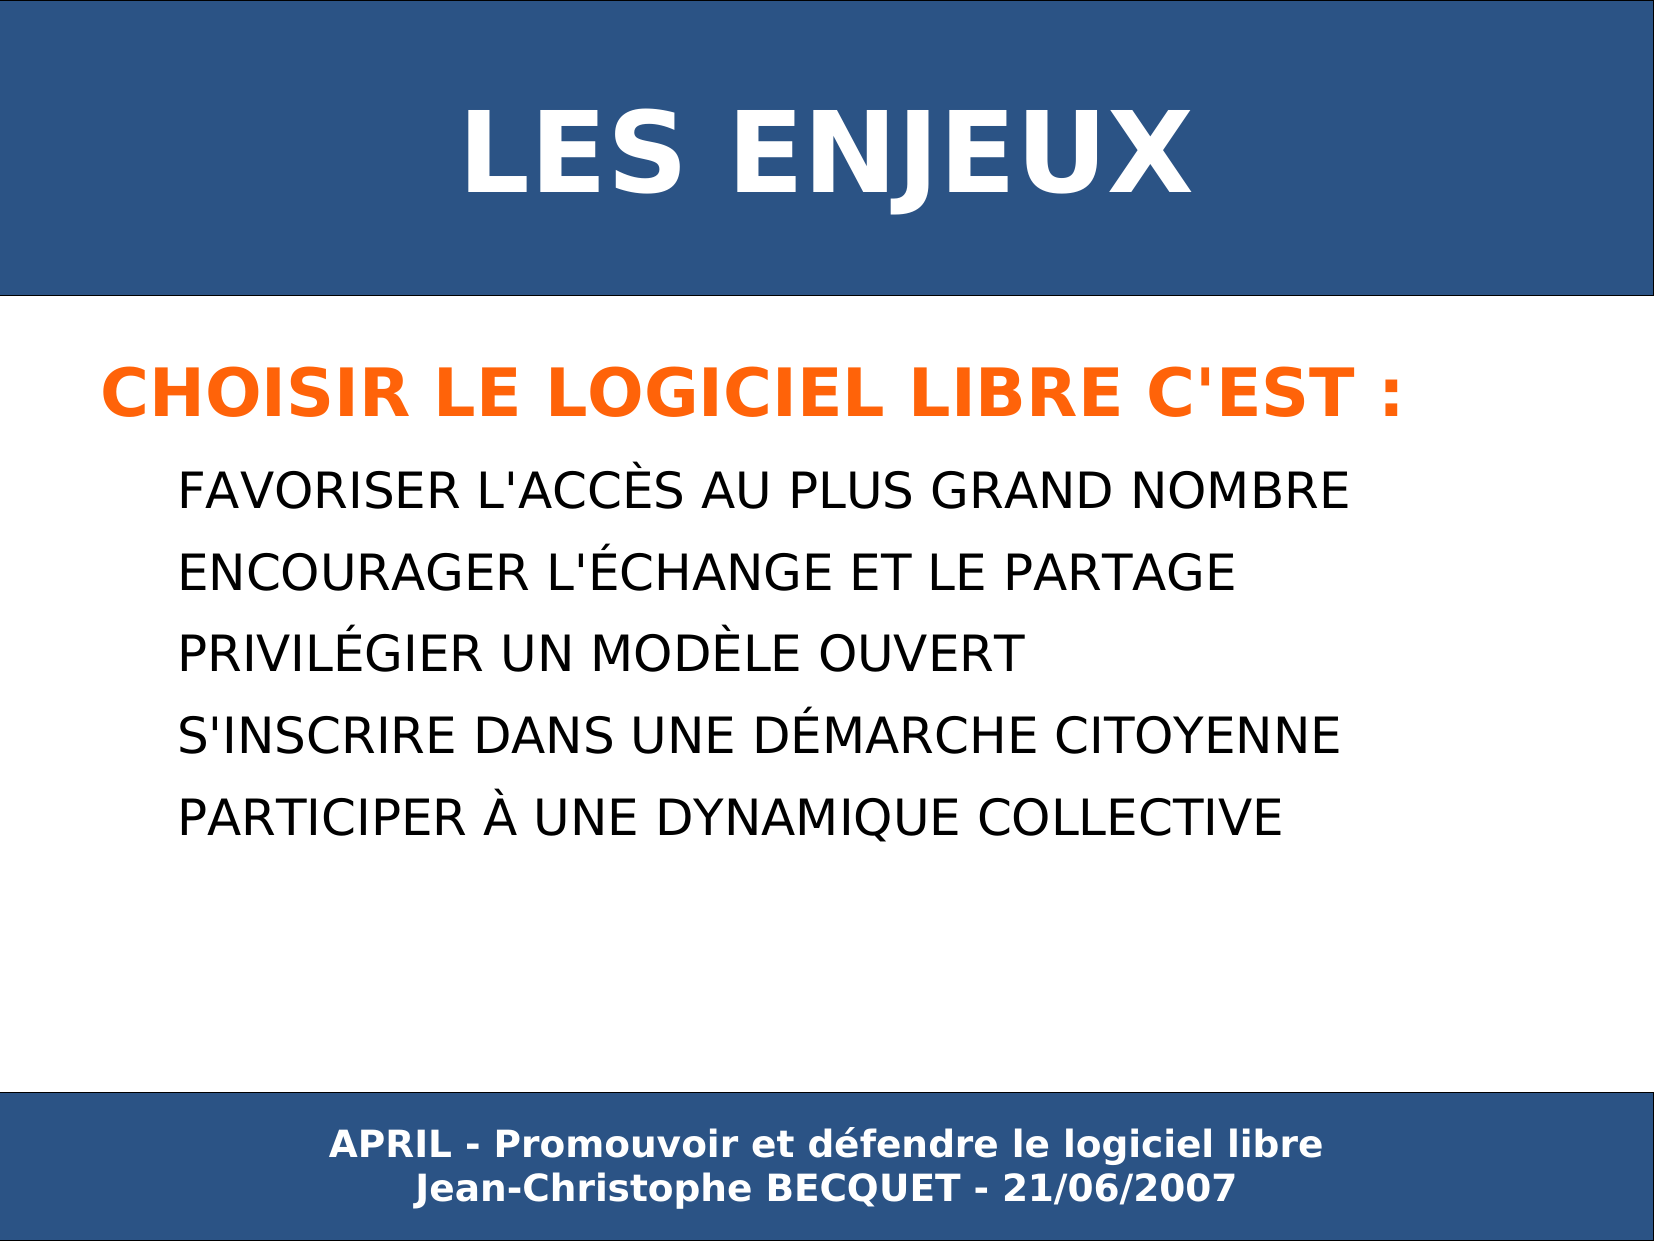

# LES ENJEUX
CHOISIR LE LOGICIEL LIBRE C'EST :
FAVORISER L'ACCÈS AU PLUS GRAND NOMBRE
ENCOURAGER L'ÉCHANGE ET LE PARTAGE
PRIVILÉGIER UN MODÈLE OUVERT
S'INSCRIRE DANS UNE DÉMARCHE CITOYENNE
PARTICIPER À UNE DYNAMIQUE COLLECTIVE